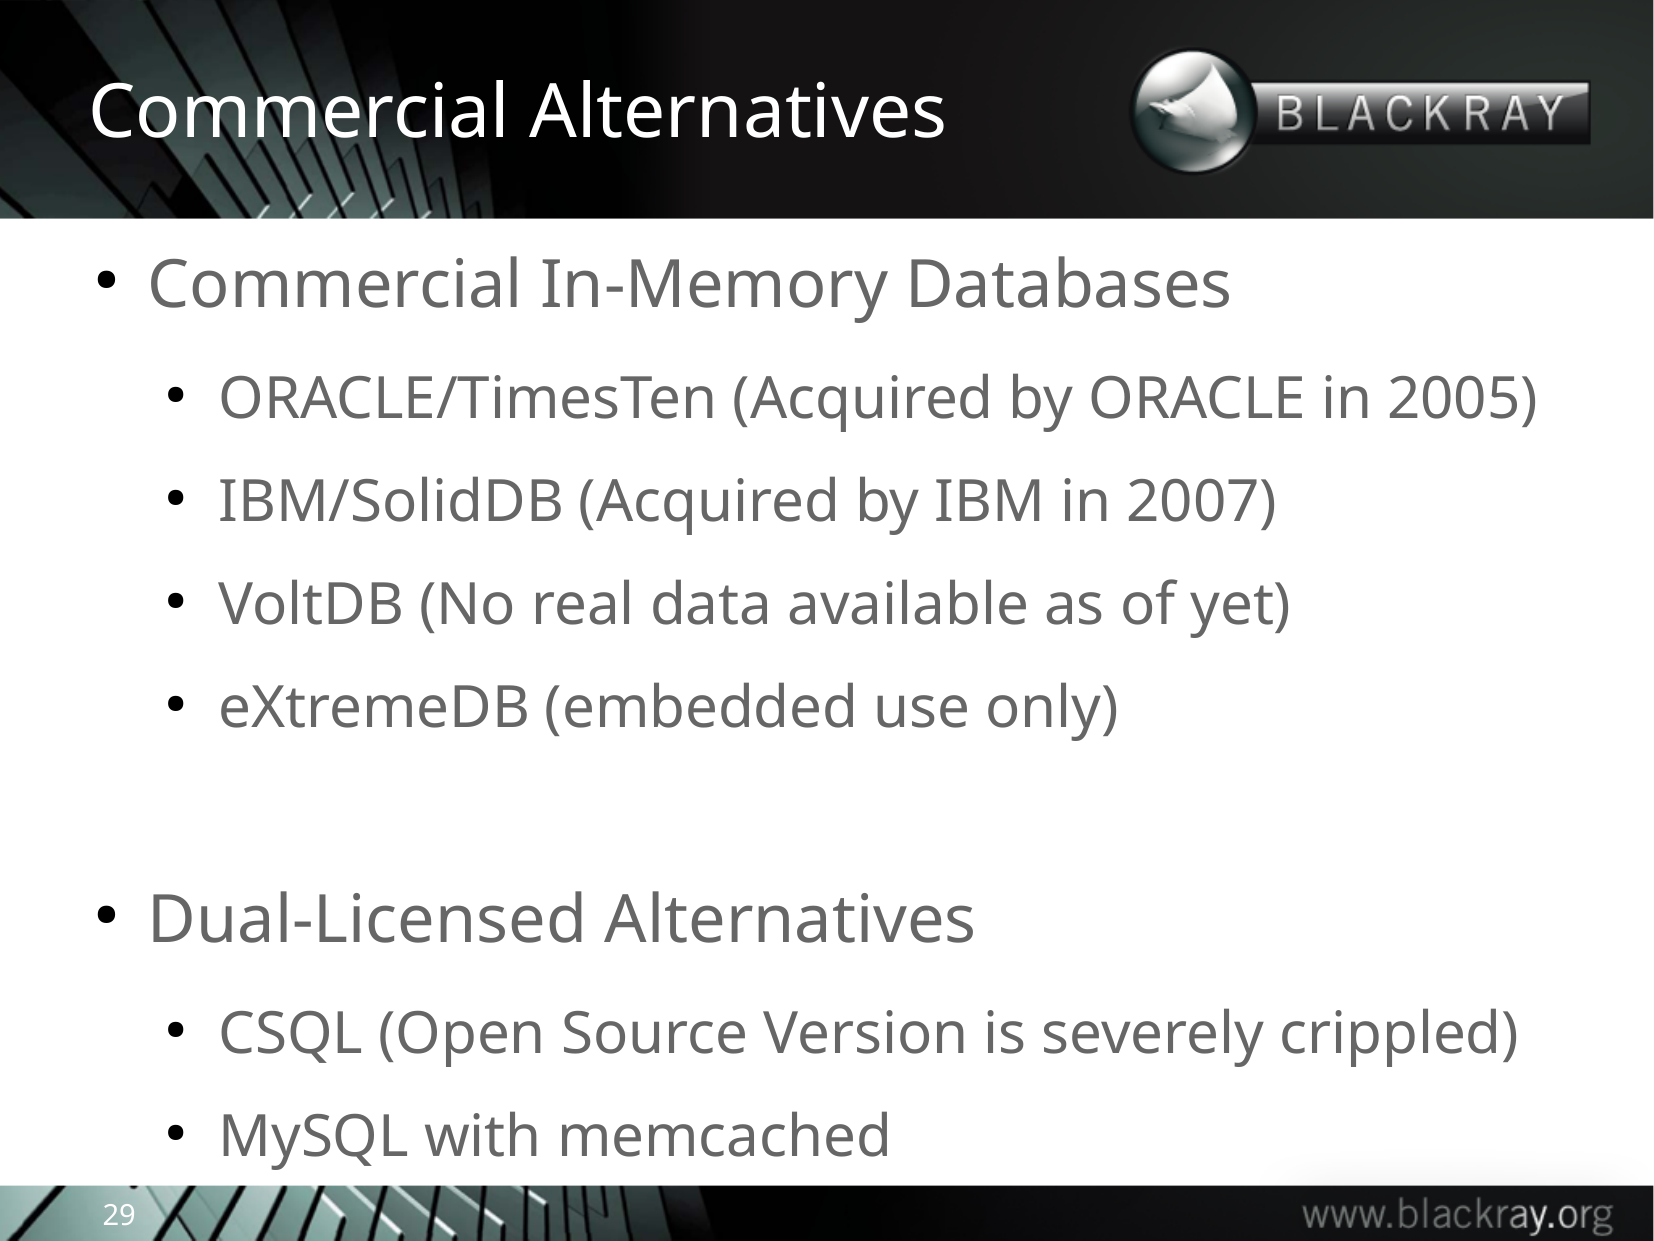

# Commercial Alternatives
Commercial In-Memory Databases
ORACLE/TimesTen (Acquired by ORACLE in 2005)
IBM/SolidDB (Acquired by IBM in 2007)
VoltDB (No real data available as of yet)
eXtremeDB (embedded use only)
Dual-Licensed Alternatives
CSQL (Open Source Version is severely crippled)
MySQL with memcached